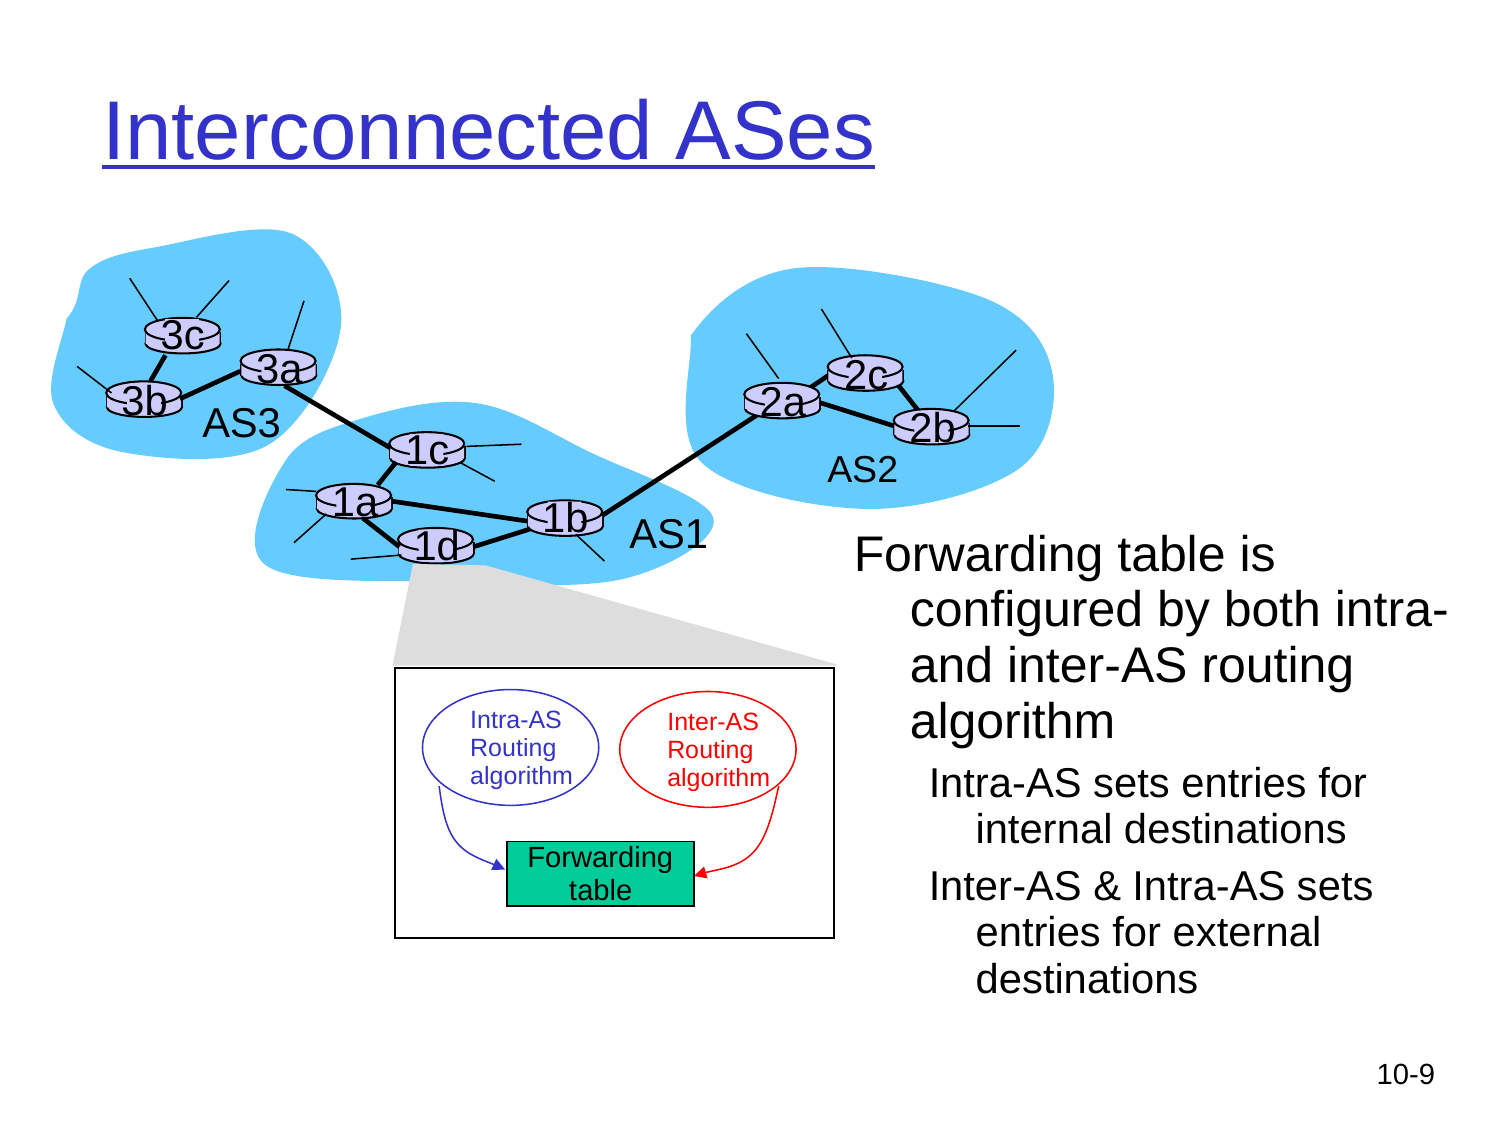

# Interconnected ASes
3c
3a
2c
3b
2a
AS3
2b
1c
AS2
1a
1b
AS1
1d
Intra-AS
Routing
algorithm
Inter-AS
Routing
algorithm
Forwarding
table
Forwarding table is configured by both intra- and inter-AS routing algorithm
Intra-AS sets entries for internal destinations
Inter-AS & Intra-AS sets entries for external destinations
9